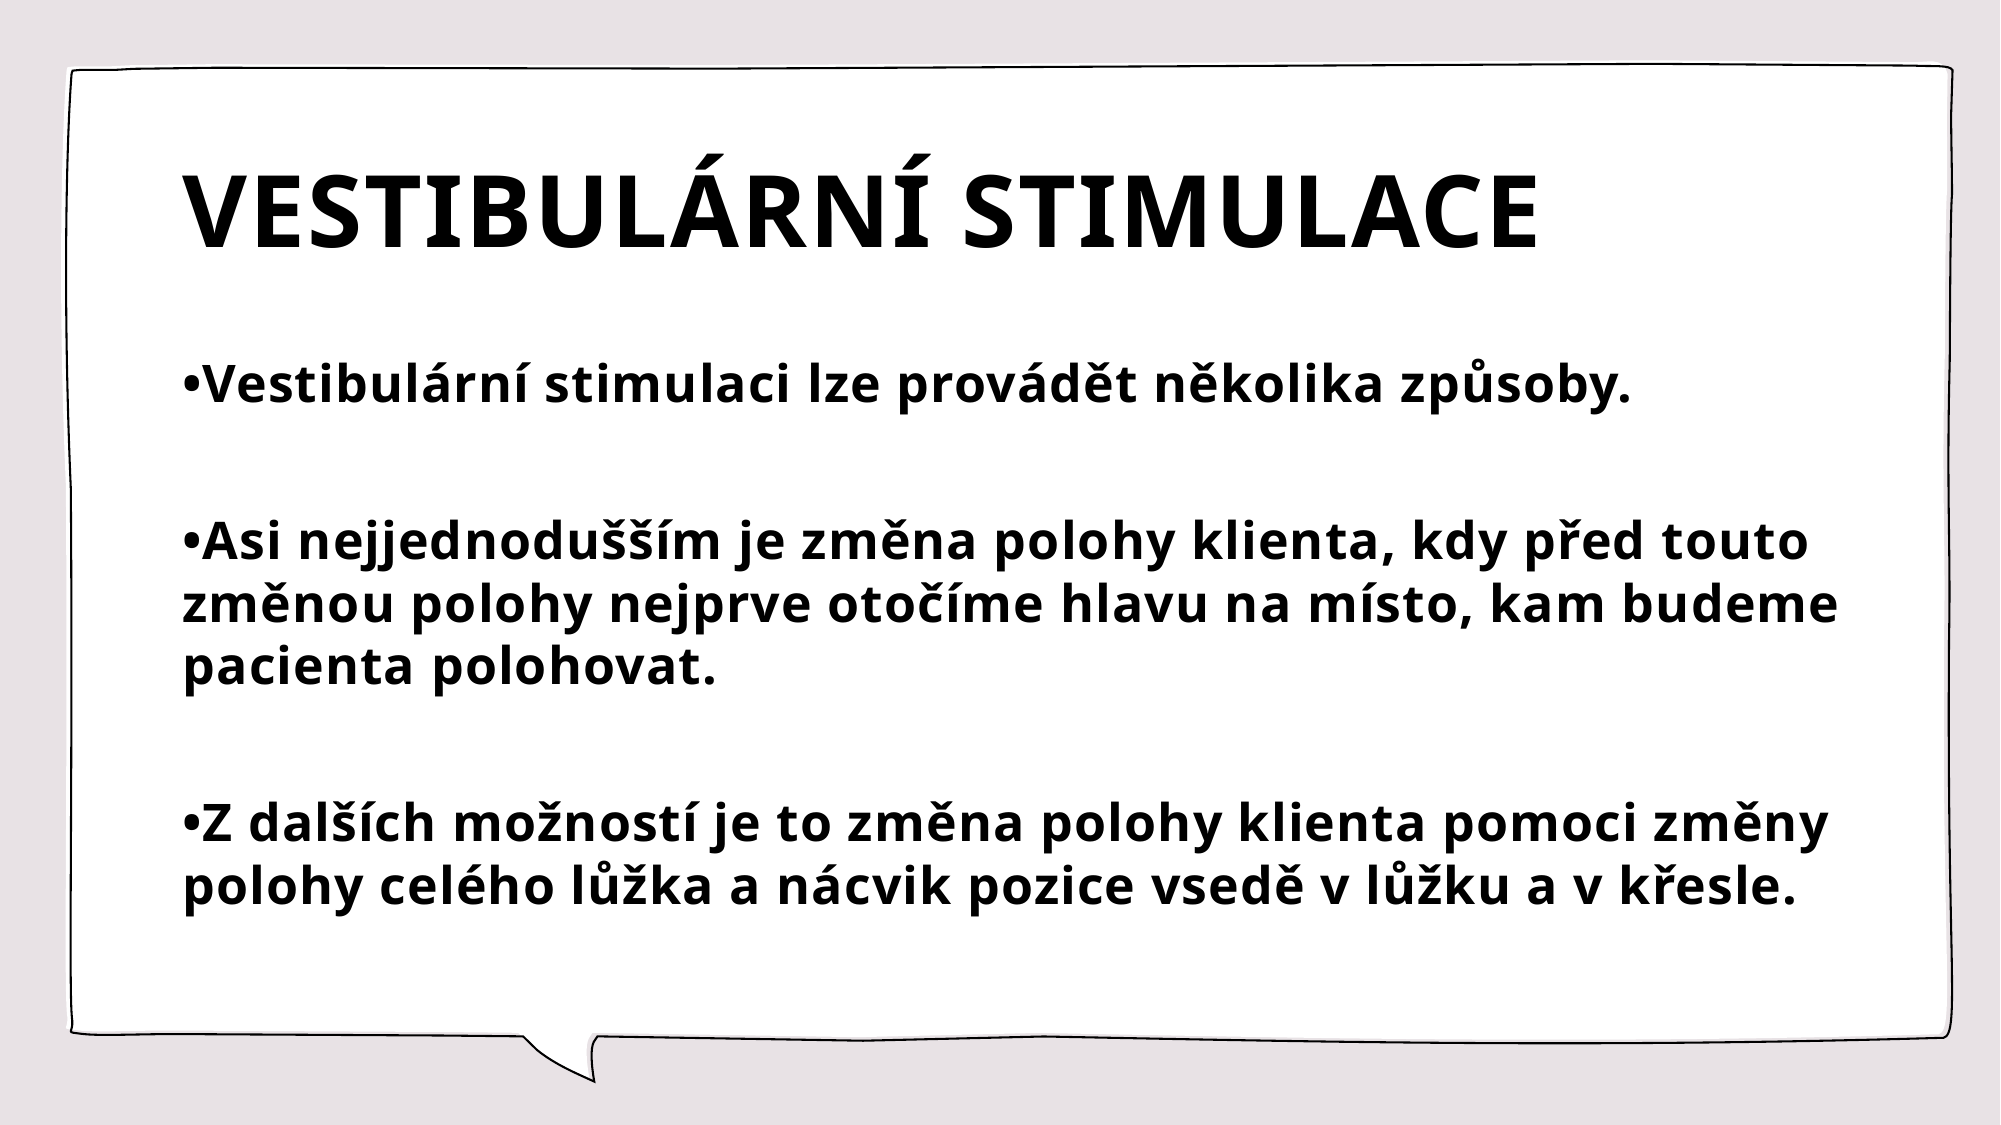

# VESTIBULÁRNÍ STIMULACE
•Vestibulární stimulaci lze provádět několika způsoby.
•Asi nejjednodušším je změna polohy klienta, kdy před touto změnou polohy nejprve otočíme hlavu na místo, kam budeme pacienta polohovat.
•Z dalších možností je to změna polohy klienta pomoci změny polohy celého lůžka a nácvik pozice vsedě v lůžku a v křesle.